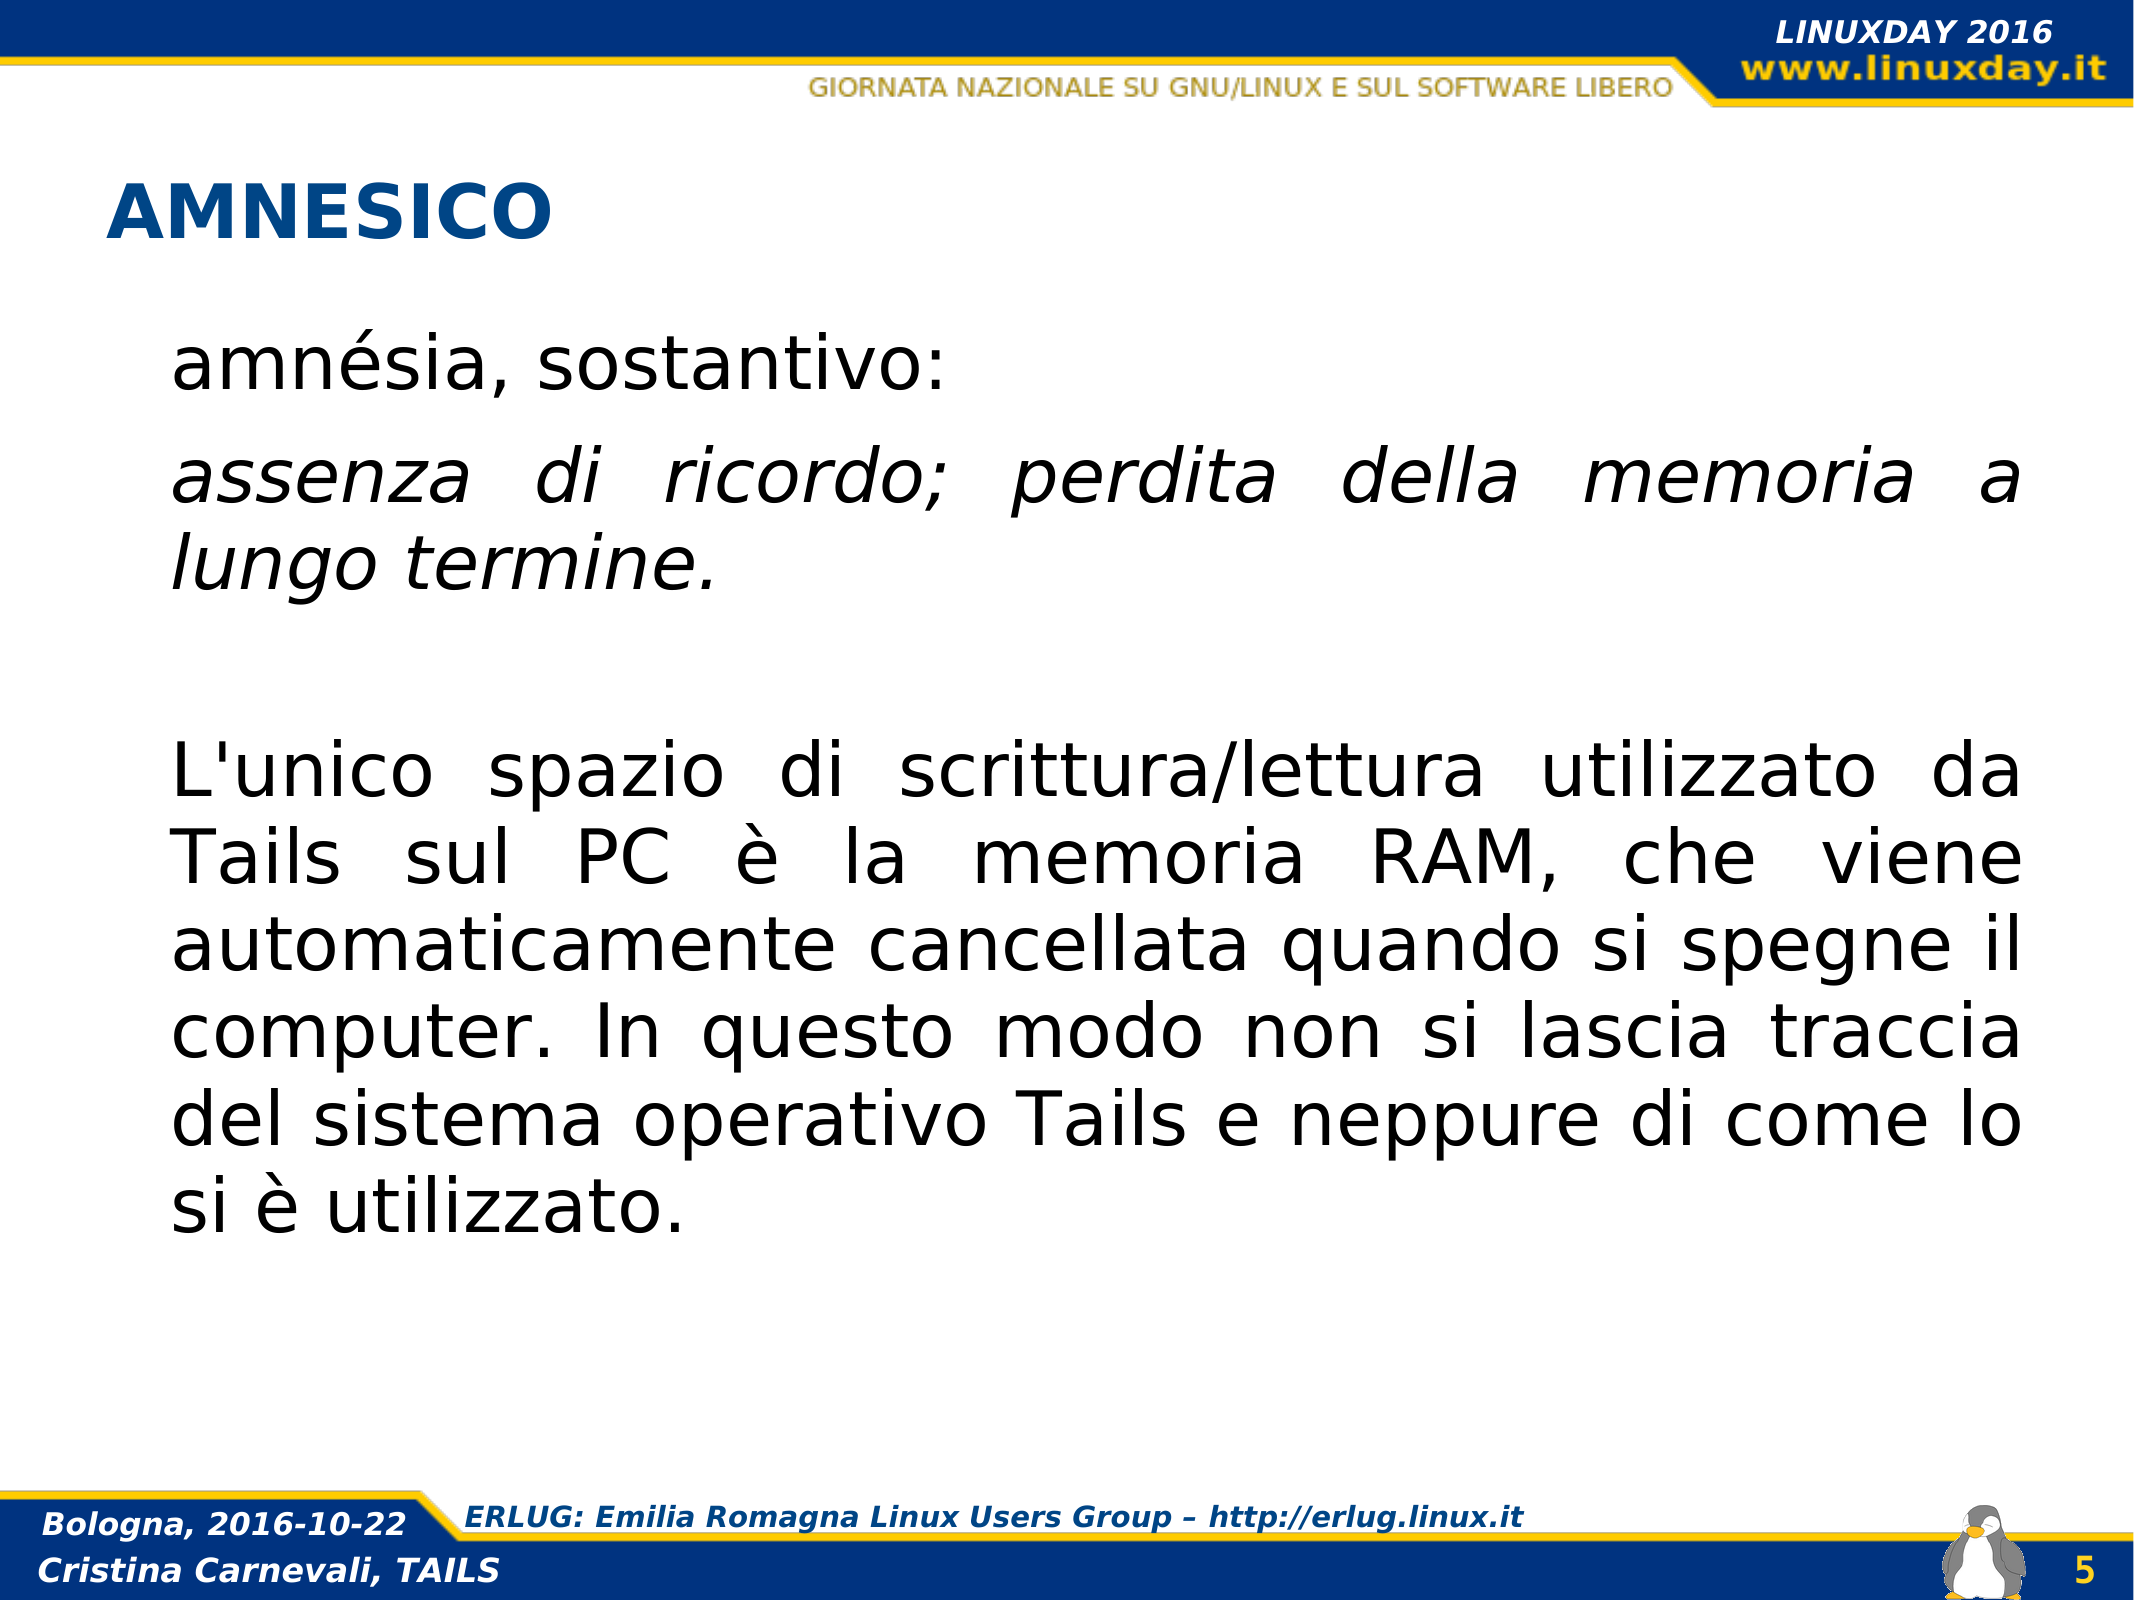

# AMNESICO
amnésia, sostantivo:
assenza di ricordo; perdita della memoria a lungo termine.
L'unico spazio di scrittura/lettura utilizzato da Tails sul PC è la memoria RAM, che viene automaticamente cancellata quando si spegne il computer. In questo modo non si lascia traccia del sistema operativo Tails e neppure di come lo si è utilizzato.